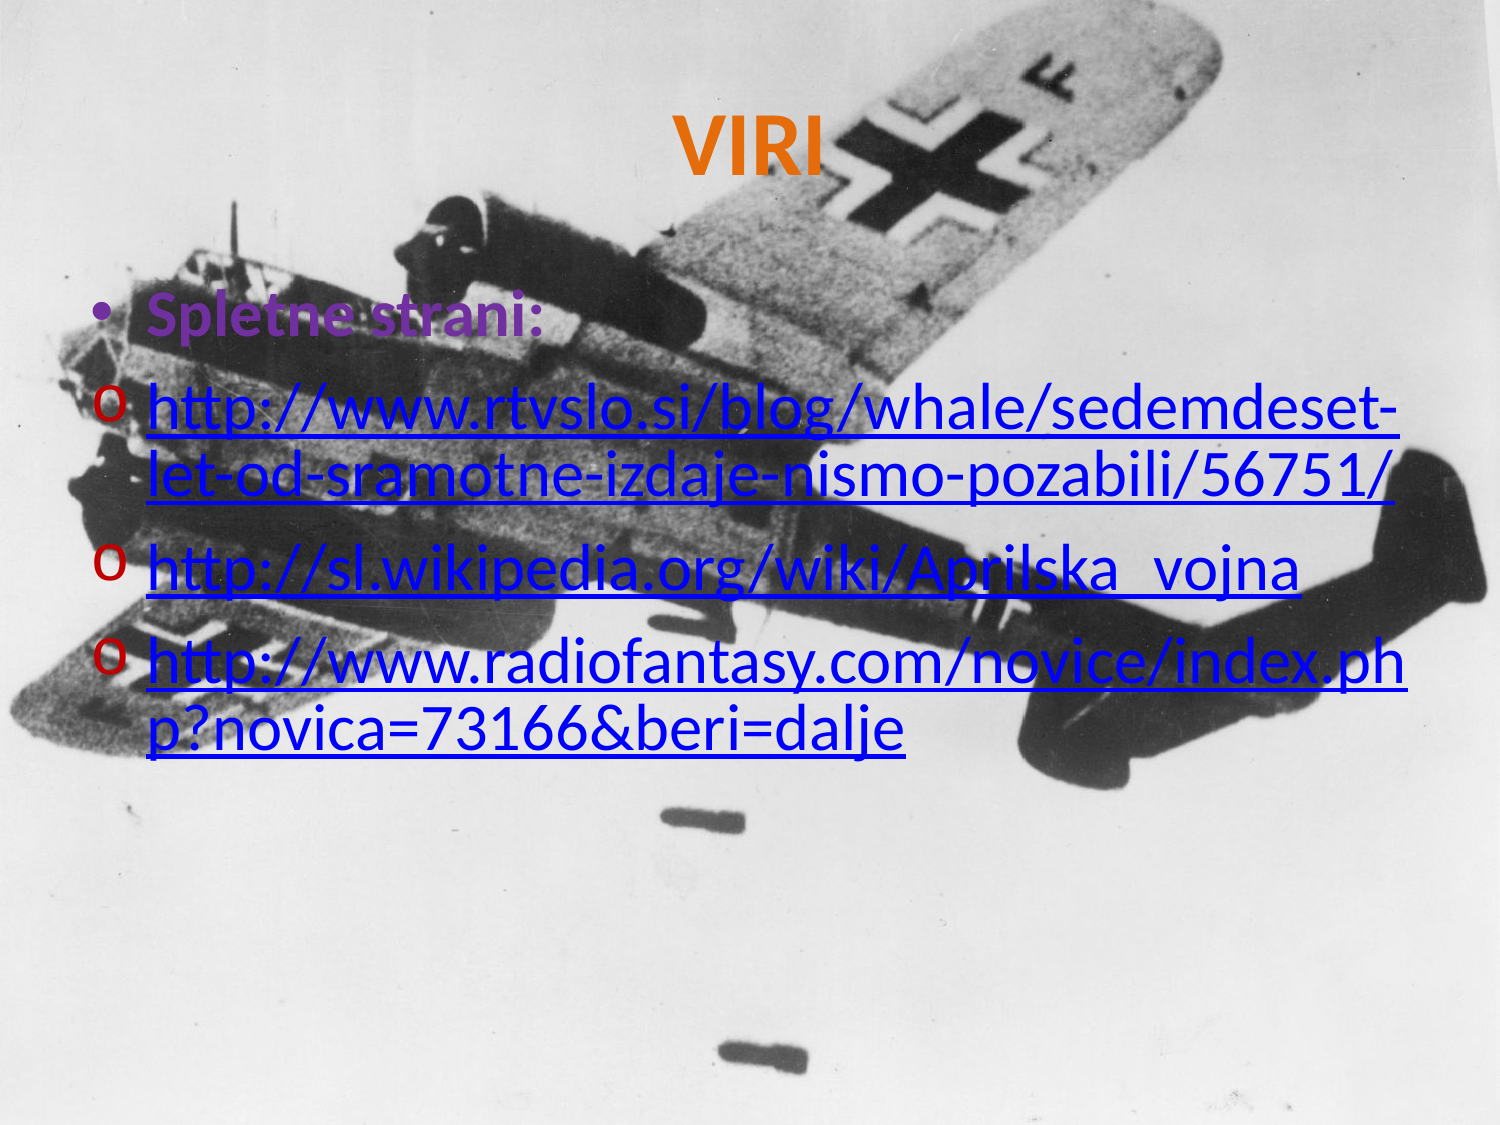

# VIRI
Spletne strani:
http://www.rtvslo.si/blog/whale/sedemdeset-let-od-sramotne-izdaje-nismo-pozabili/56751/
http://sl.wikipedia.org/wiki/Aprilska_vojna
http://www.radiofantasy.com/novice/index.php?novica=73166&beri=dalje